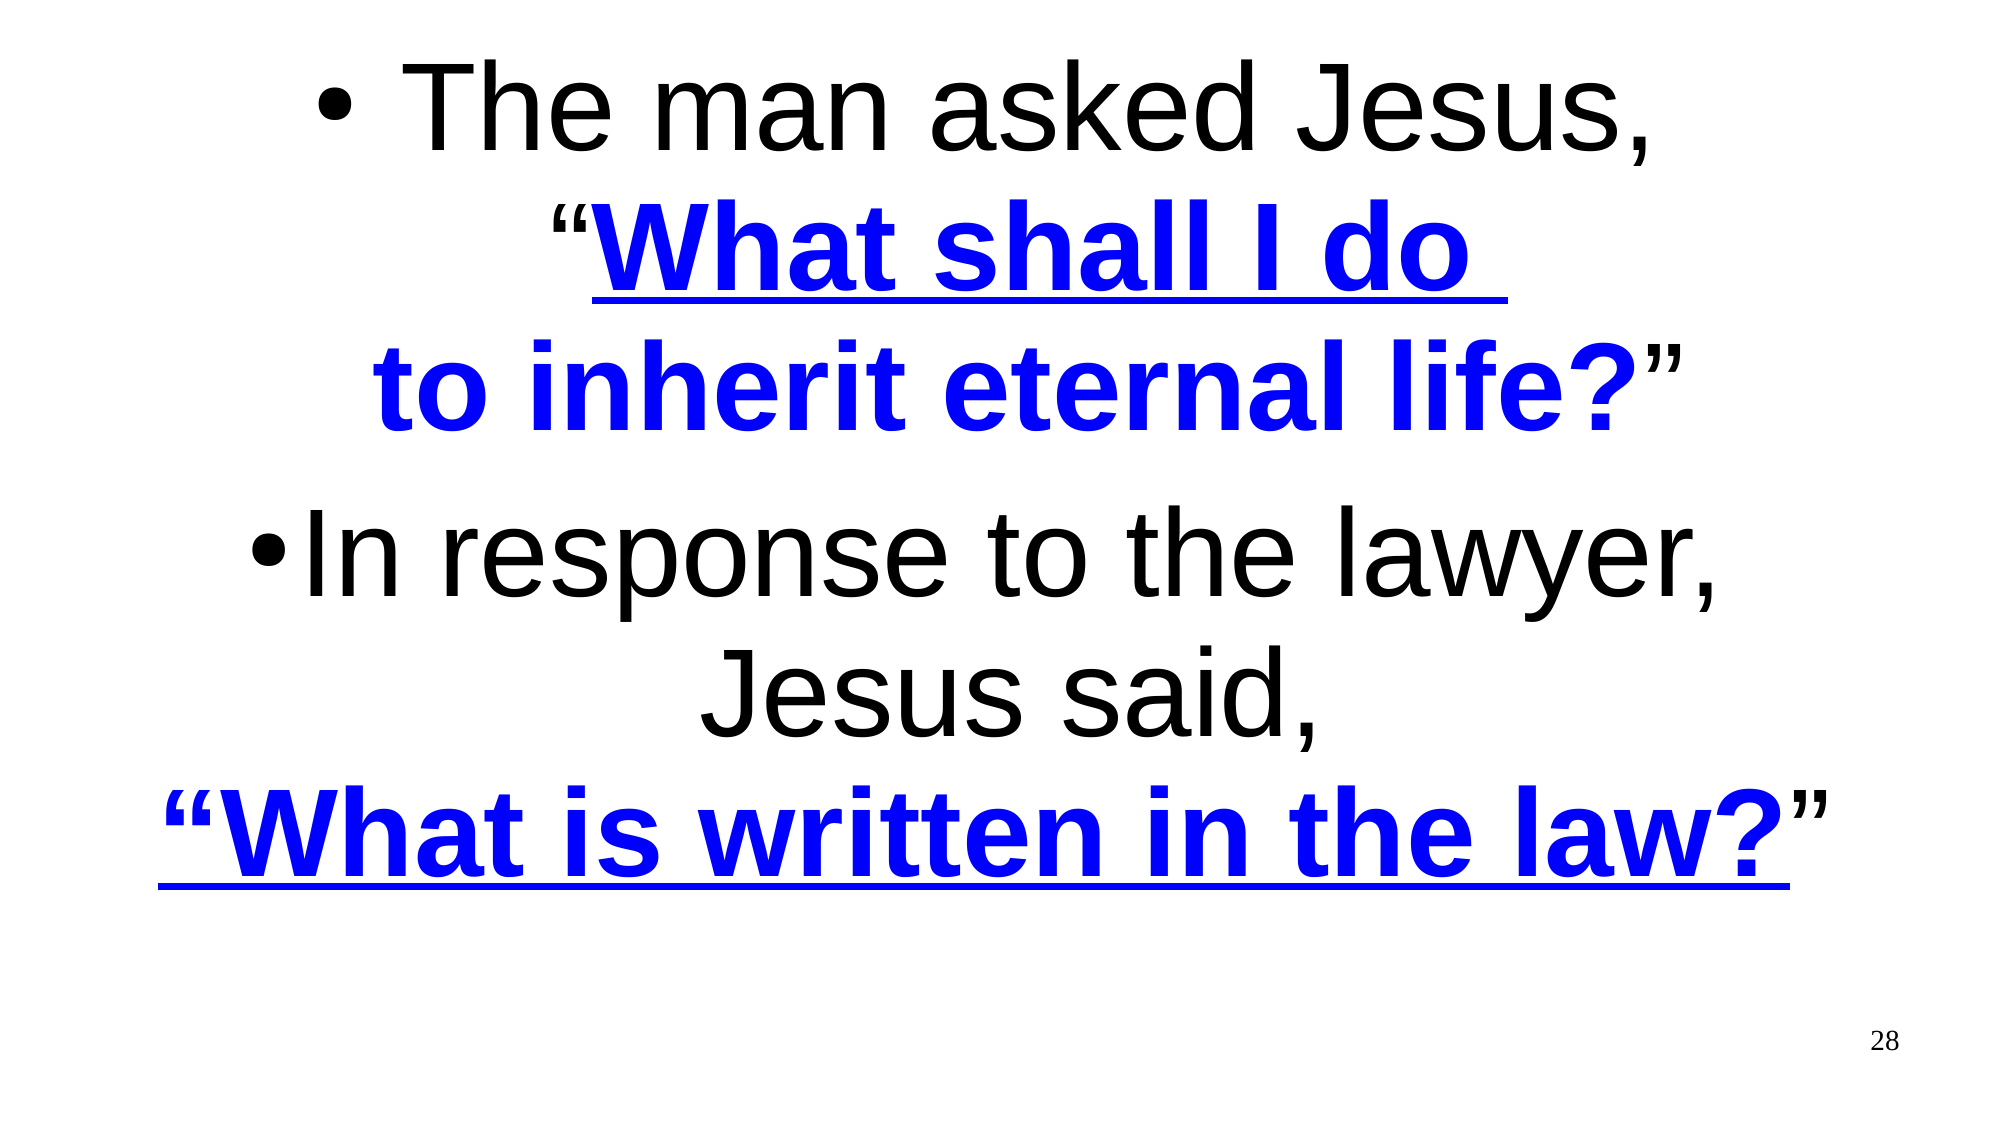

# The man asked Jesus, “What shall I do to inherit eternal life?”
In response to the lawyer,
Jesus said,
“What is written in the law?”
28